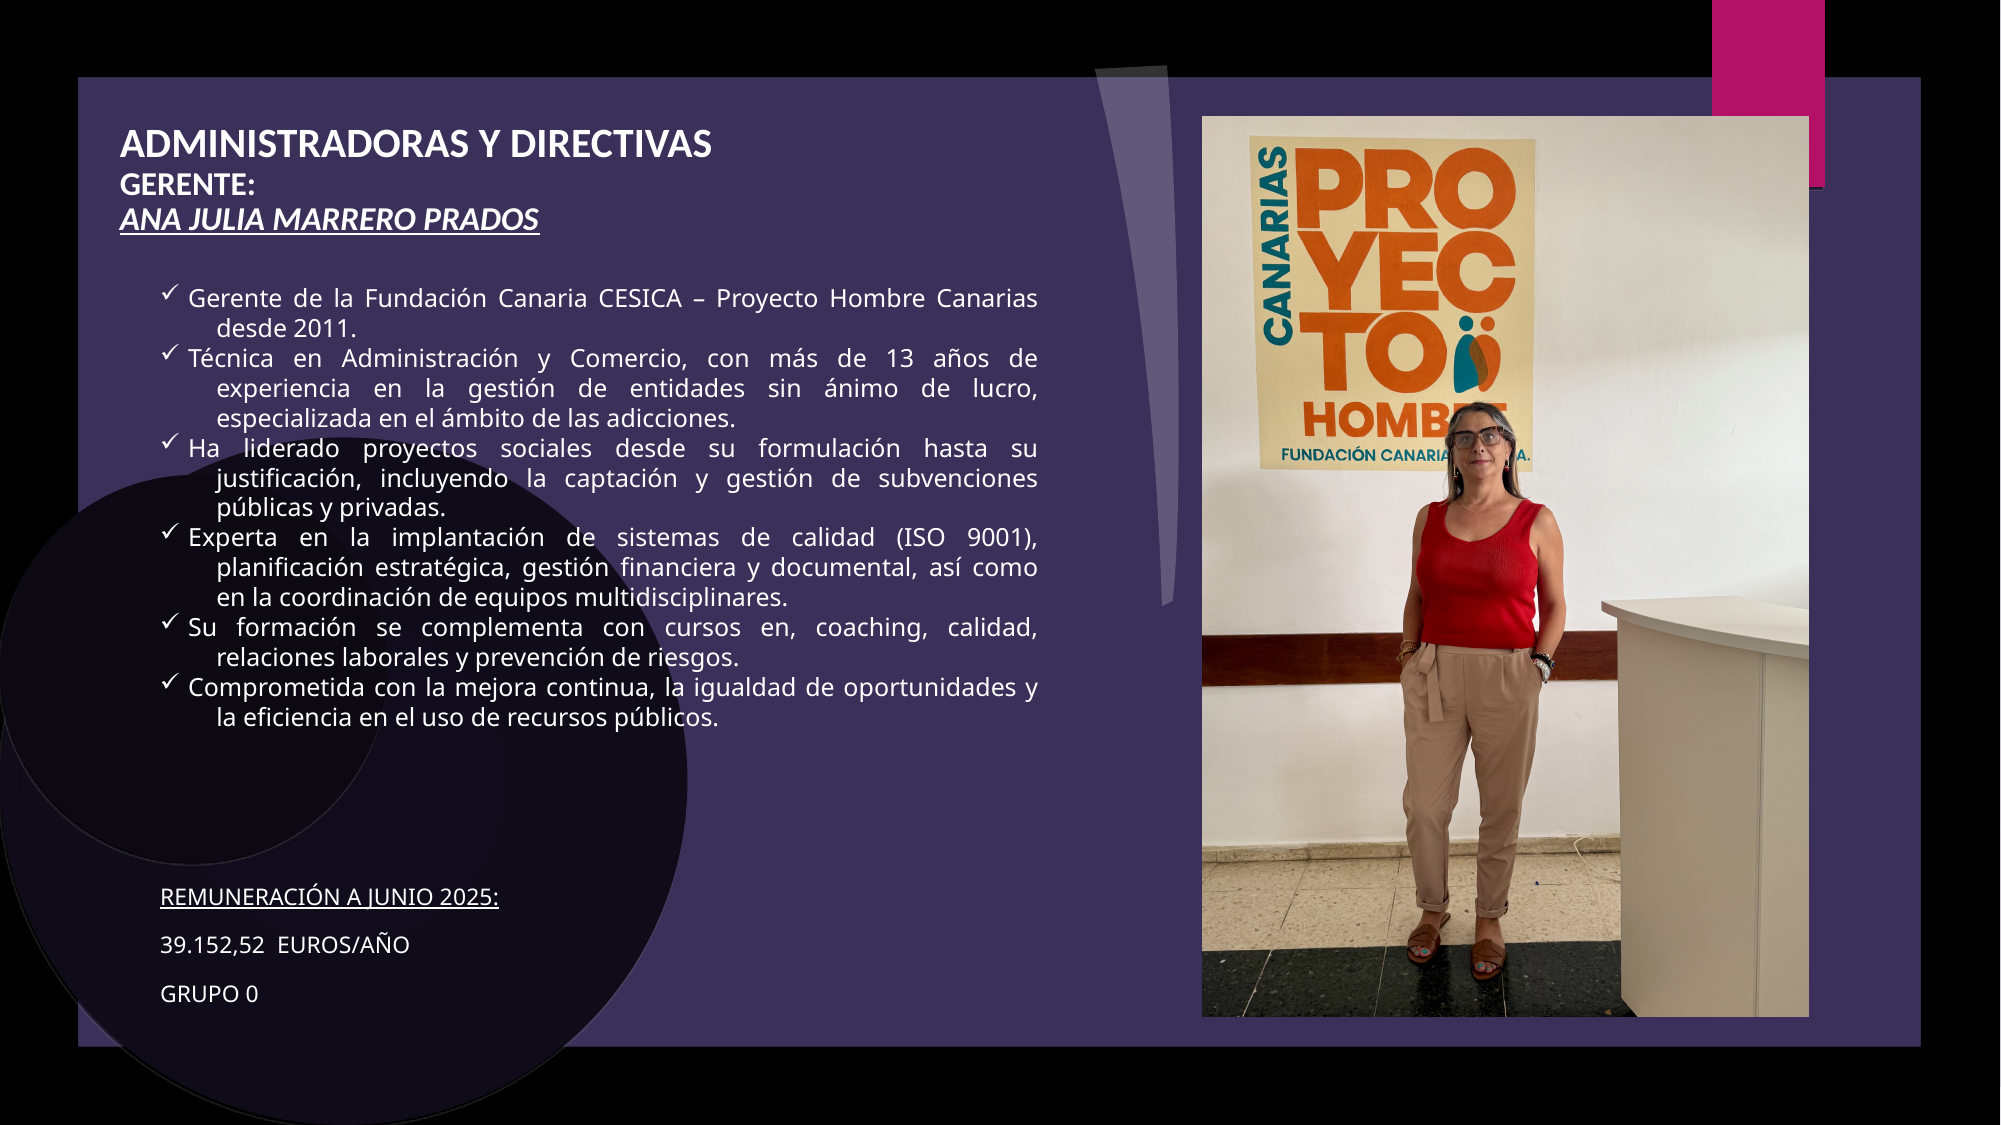

# ADMINISTRADORAS Y DIRECTIVAS GERENTE: ANA JULIA MARRERO PRADOS
Gerente de la Fundación Canaria CESICA – Proyecto Hombre Canarias desde 2011.
Técnica en Administración y Comercio, con más de 13 años de experiencia en la gestión de entidades sin ánimo de lucro, especializada en el ámbito de las adicciones.
Ha liderado proyectos sociales desde su formulación hasta su justificación, incluyendo la captación y gestión de subvenciones públicas y privadas.
Experta en la implantación de sistemas de calidad (ISO 9001), planificación estratégica, gestión financiera y documental, así como en la coordinación de equipos multidisciplinares.
Su formación se complementa con cursos en, coaching, calidad, relaciones laborales y prevención de riesgos.
Comprometida con la mejora continua, la igualdad de oportunidades y la eficiencia en el uso de recursos públicos.
REMUNERACIÓN A JUNIO 2025:
39.152,52  EUROS/AÑO
GRUPO 0